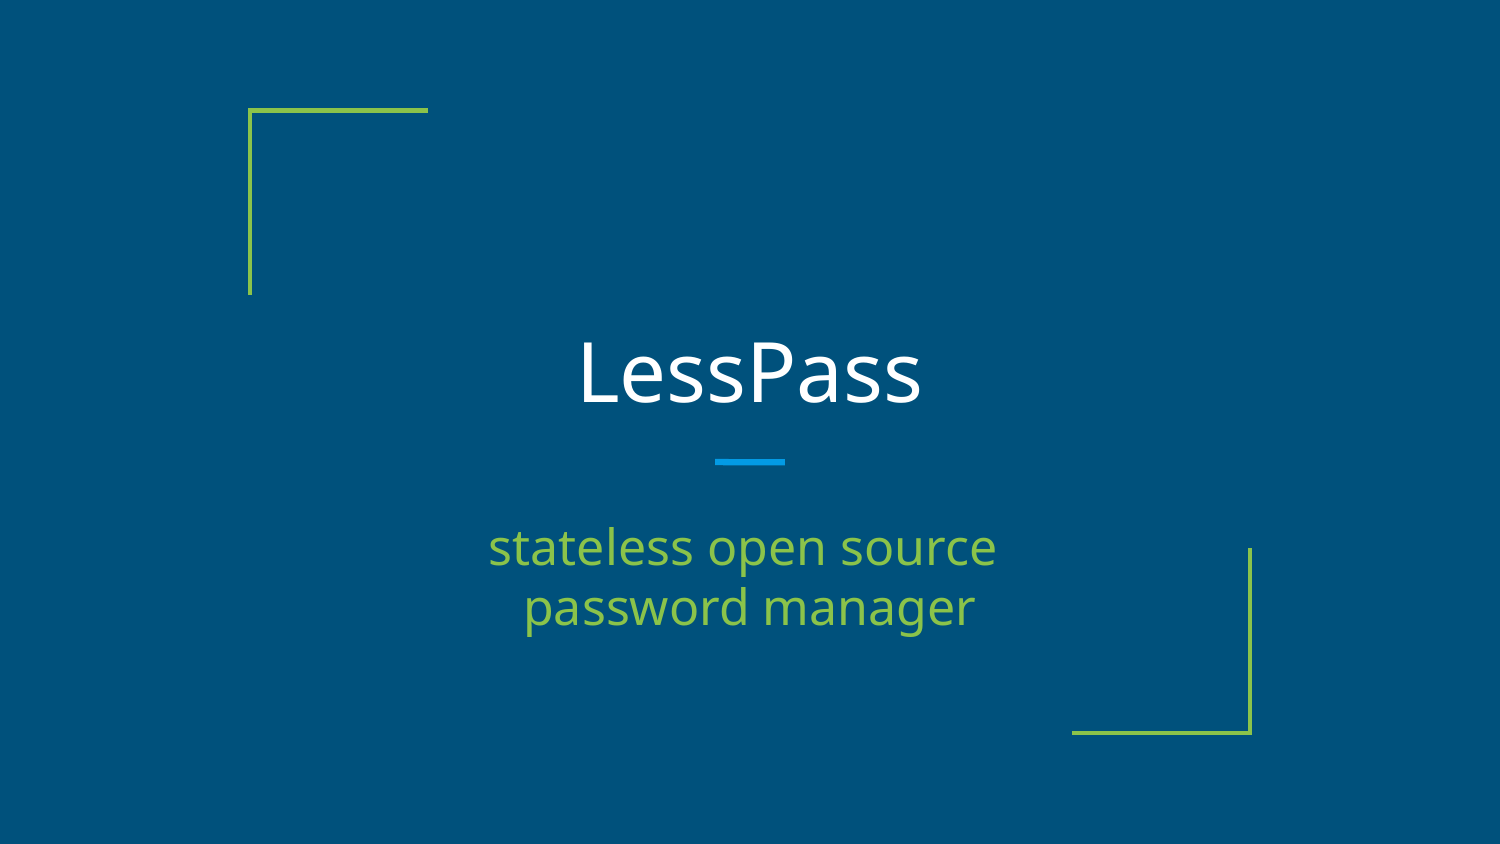

# LessPass
stateless open source
password manager